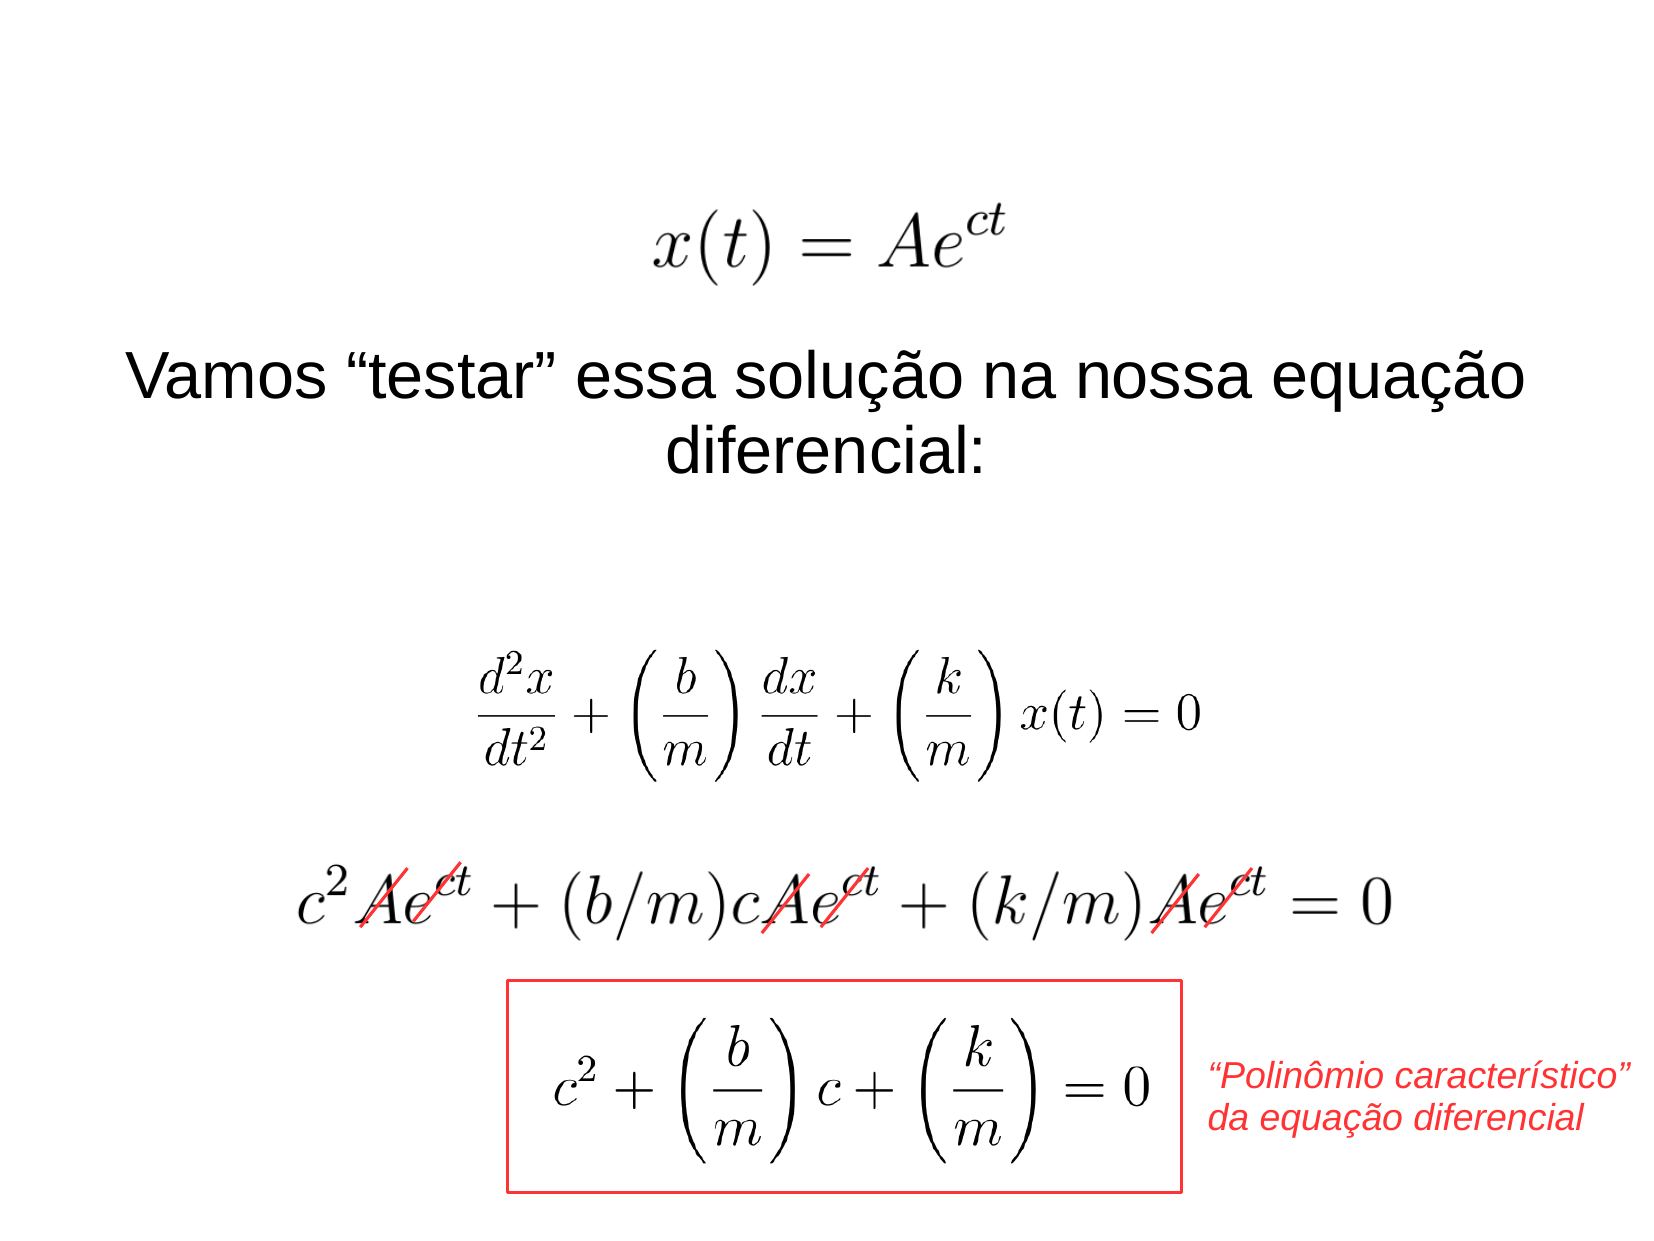

# Vamos “testar” essa solução na nossa equação diferencial:
“Polinômio característico”
da equação diferencial